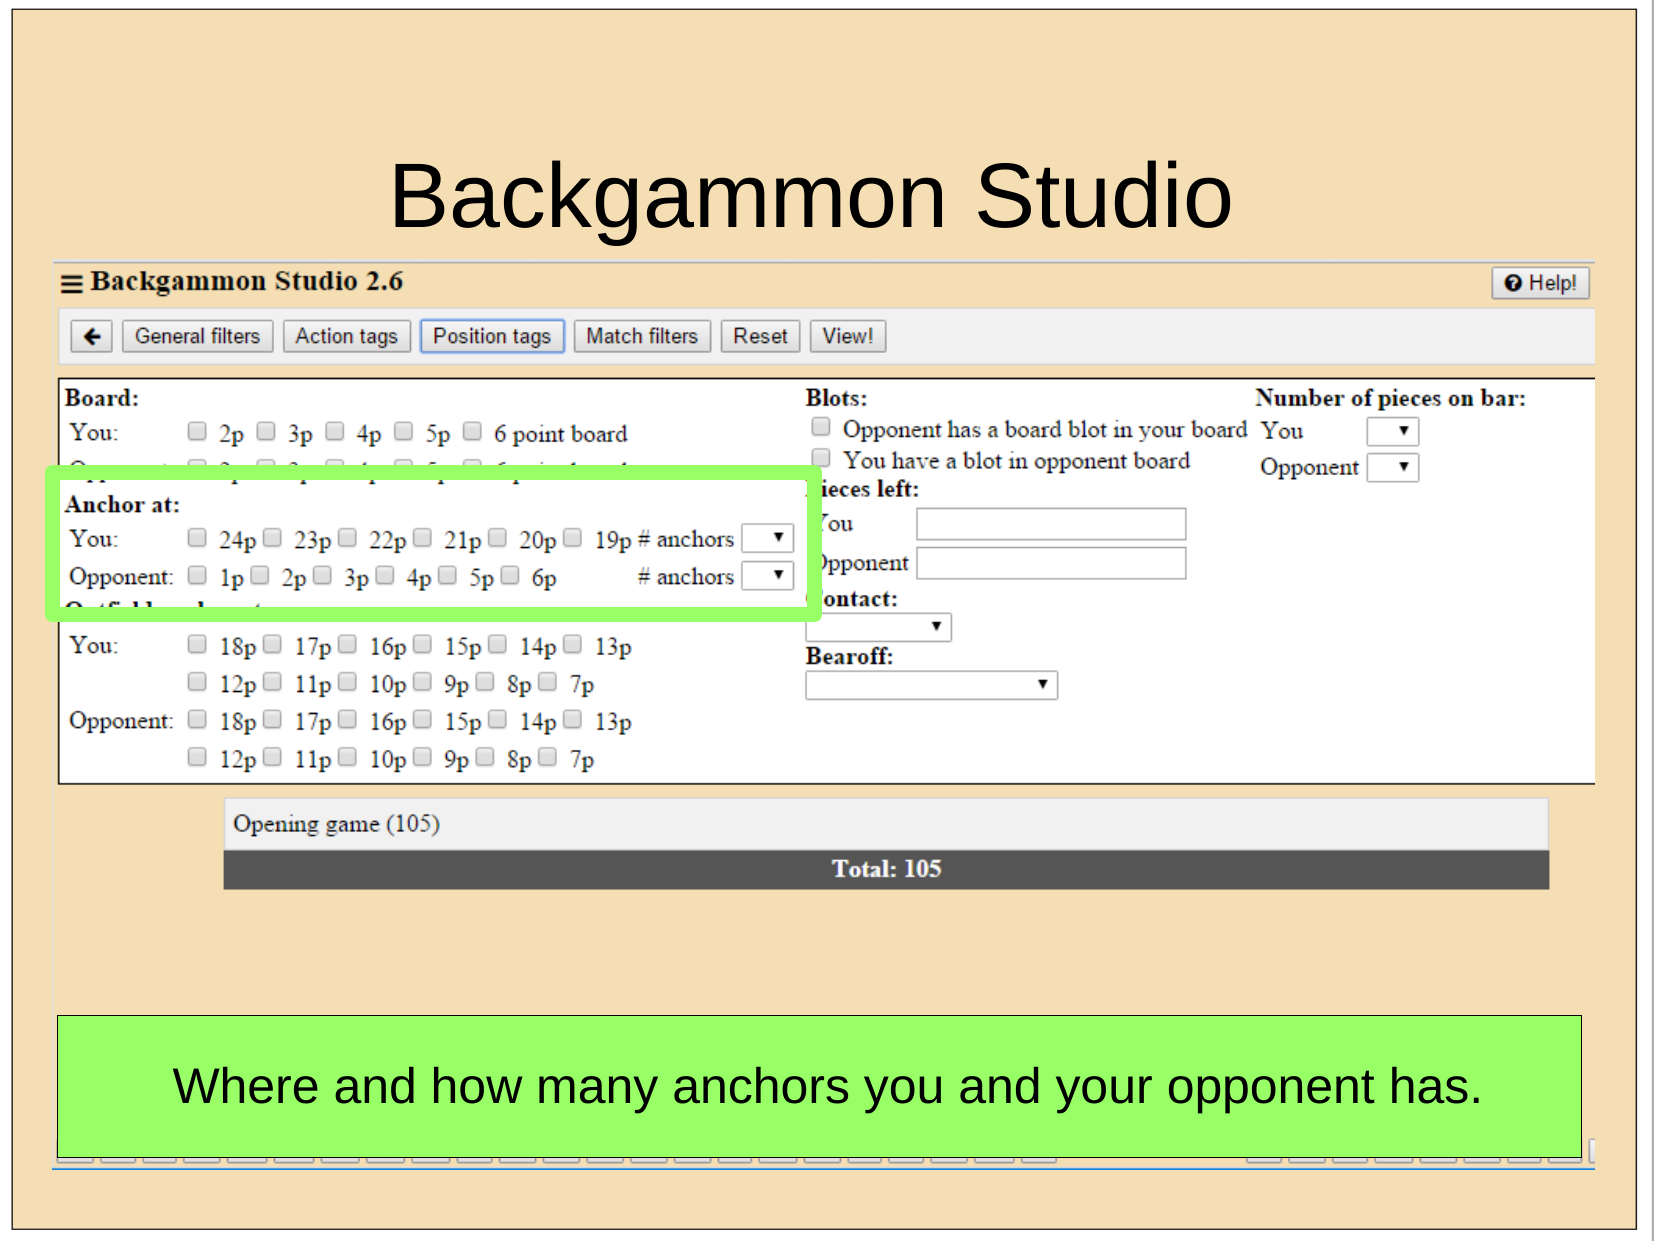

# Backgammon Studio
Where and how many anchors you and your opponent has.